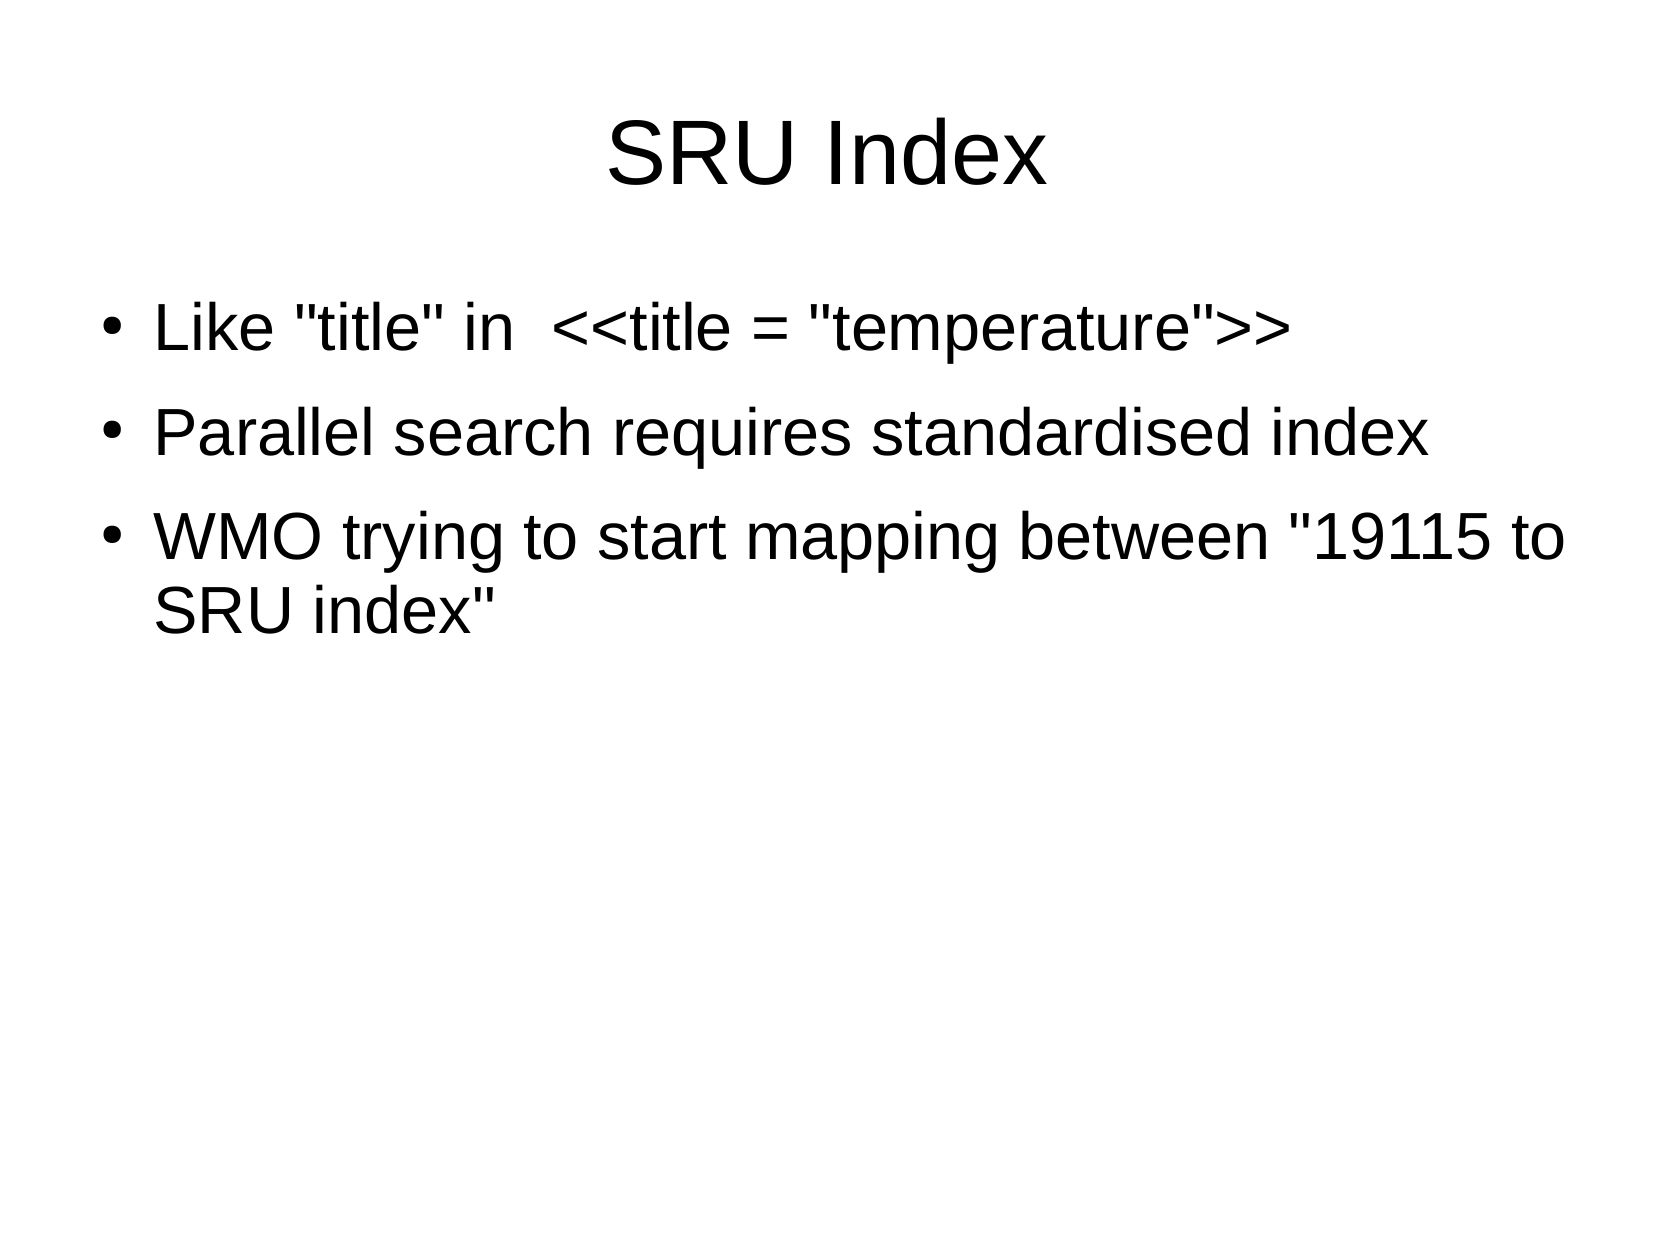

# SRU Index
Like "title" in <<title = "temperature">>
Parallel search requires standardised index
WMO trying to start mapping between "19115 to SRU index"